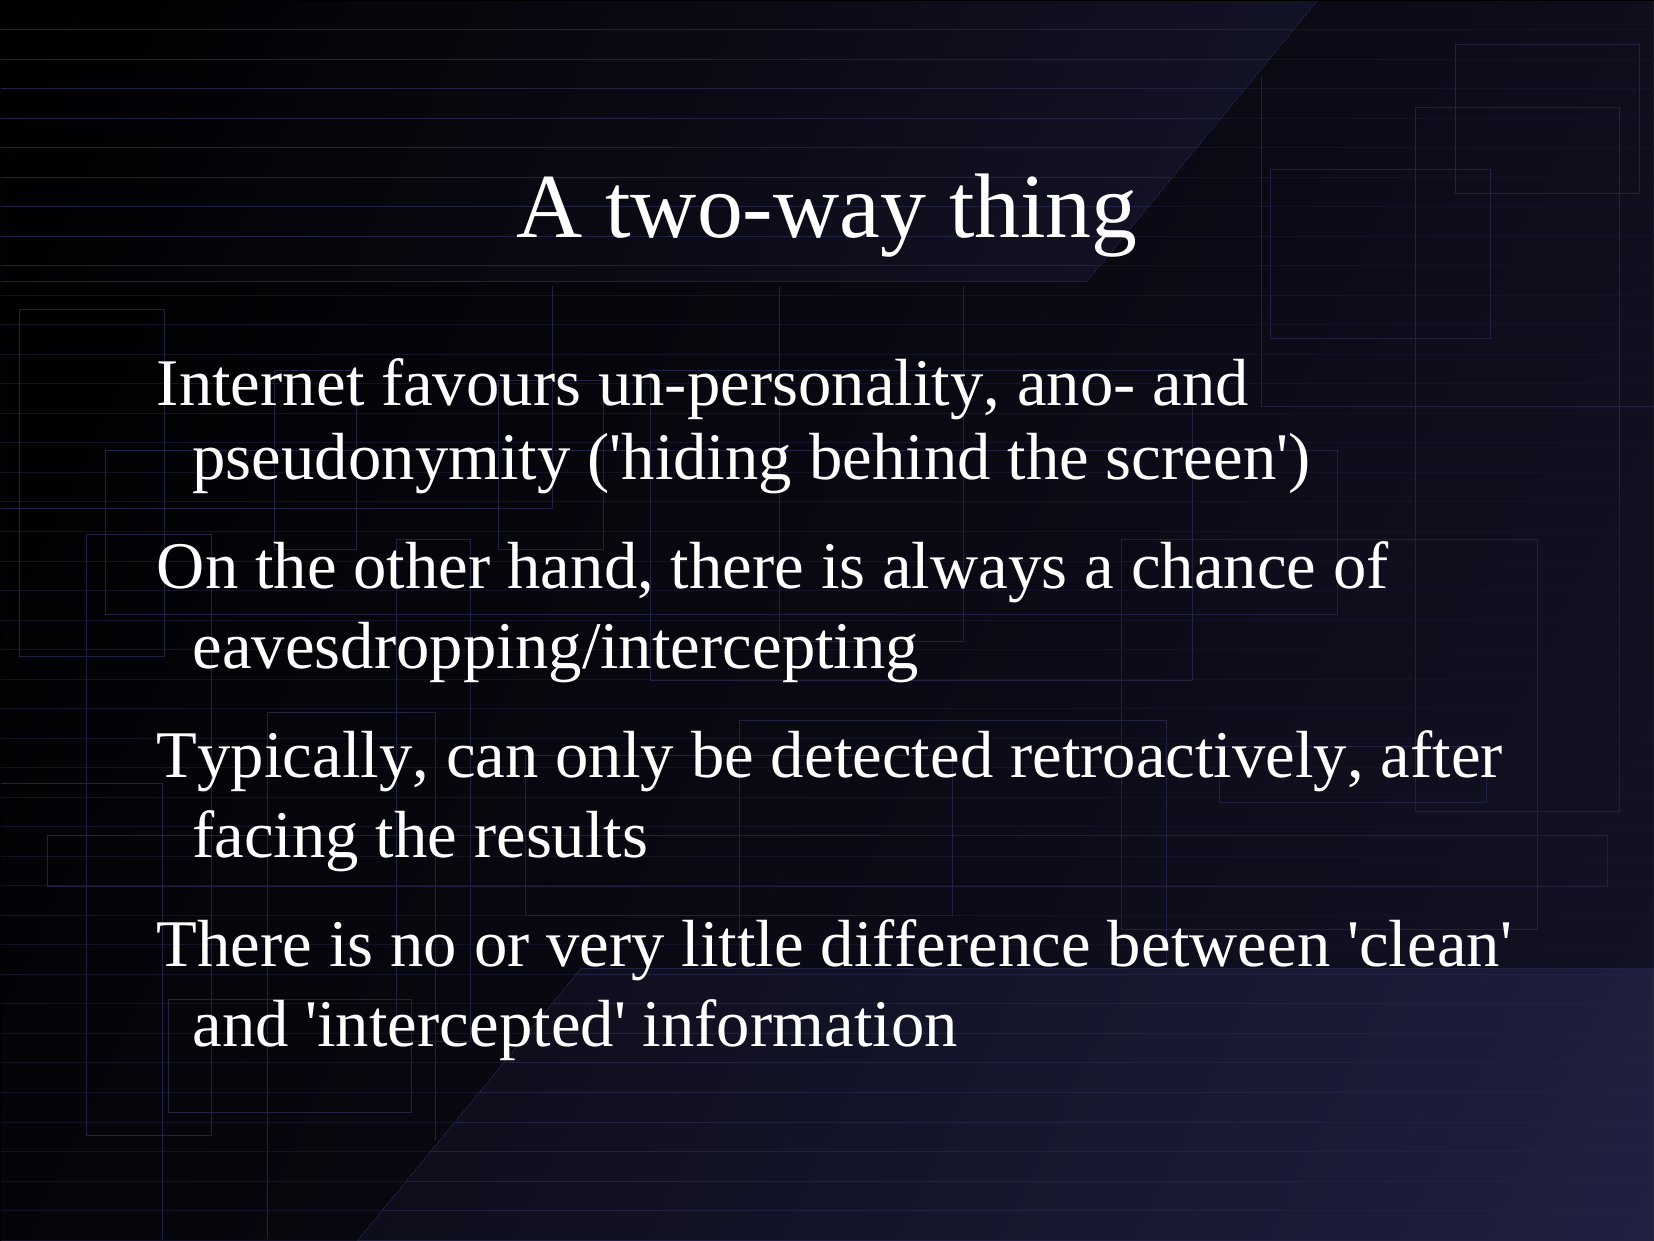

# A two-way thing
Internet favours un-personality, ano- and pseudonymity ('hiding behind the screen')
On the other hand, there is always a chance of eavesdropping/intercepting
Typically, can only be detected retroactively, after facing the results
There is no or very little difference between 'clean' and 'intercepted' information